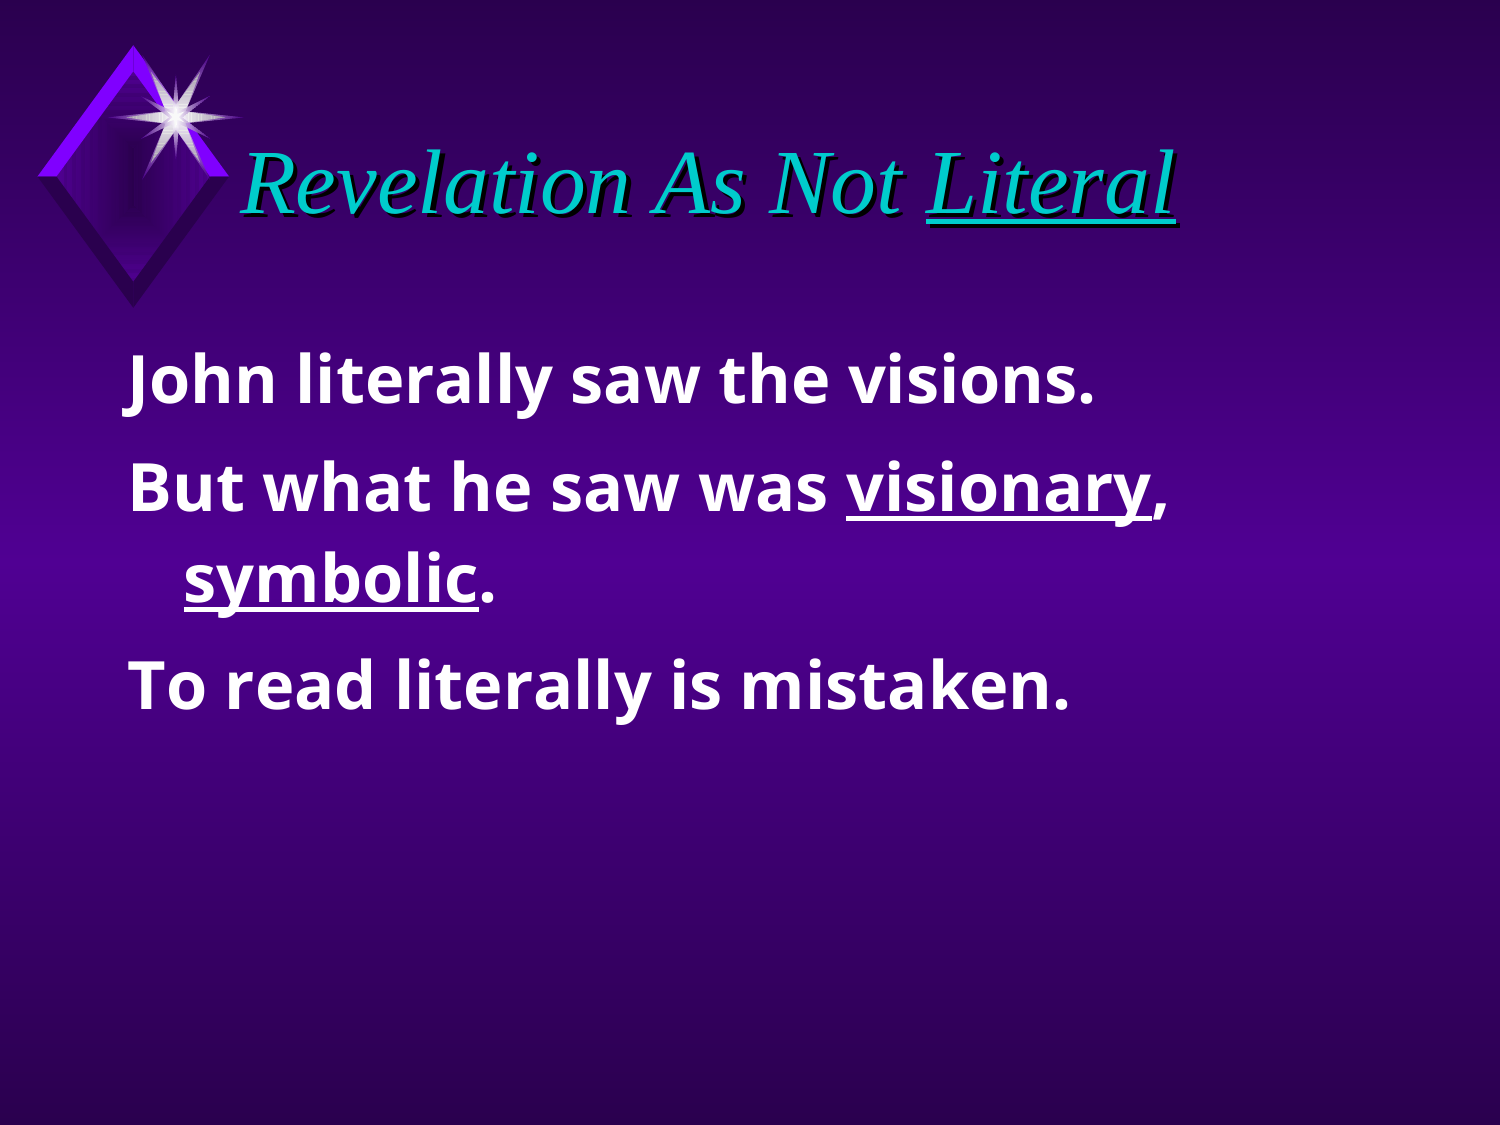

# Revelation As Not Literal
John literally saw the visions.
But what he saw was visionary, symbolic.
To read literally is mistaken.